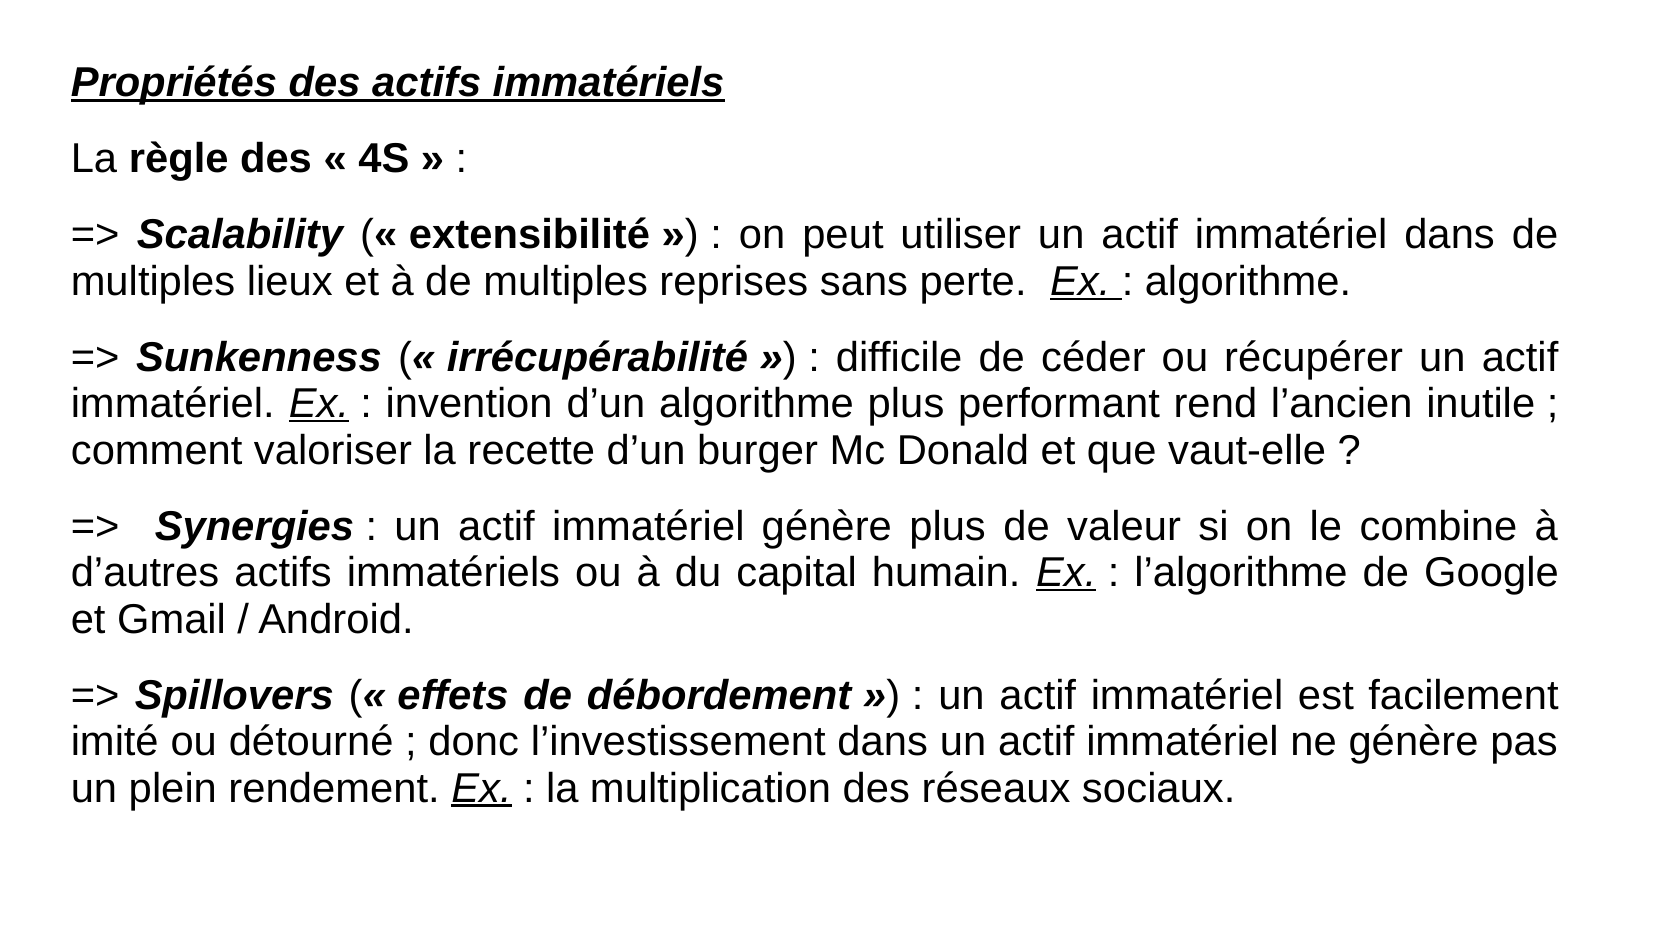

# Propriétés des actifs immatériels
La règle des « 4S » :
=> Scalability (« extensibilité ») : on peut utiliser un actif immatériel dans de multiples lieux et à de multiples reprises sans perte. Ex. : algorithme.
=> Sunkenness (« irrécupérabilité ») : difficile de céder ou récupérer un actif immatériel. Ex. : invention d’un algorithme plus performant rend l’ancien inutile ; comment valoriser la recette d’un burger Mc Donald et que vaut-elle ?
=> Synergies : un actif immatériel génère plus de valeur si on le combine à d’autres actifs immatériels ou à du capital humain. Ex. : l’algorithme de Google et Gmail / Android.
=> Spillovers (« effets de débordement ») : un actif immatériel est facilement imité ou détourné ; donc l’investissement dans un actif immatériel ne génère pas un plein rendement. Ex. : la multiplication des réseaux sociaux.